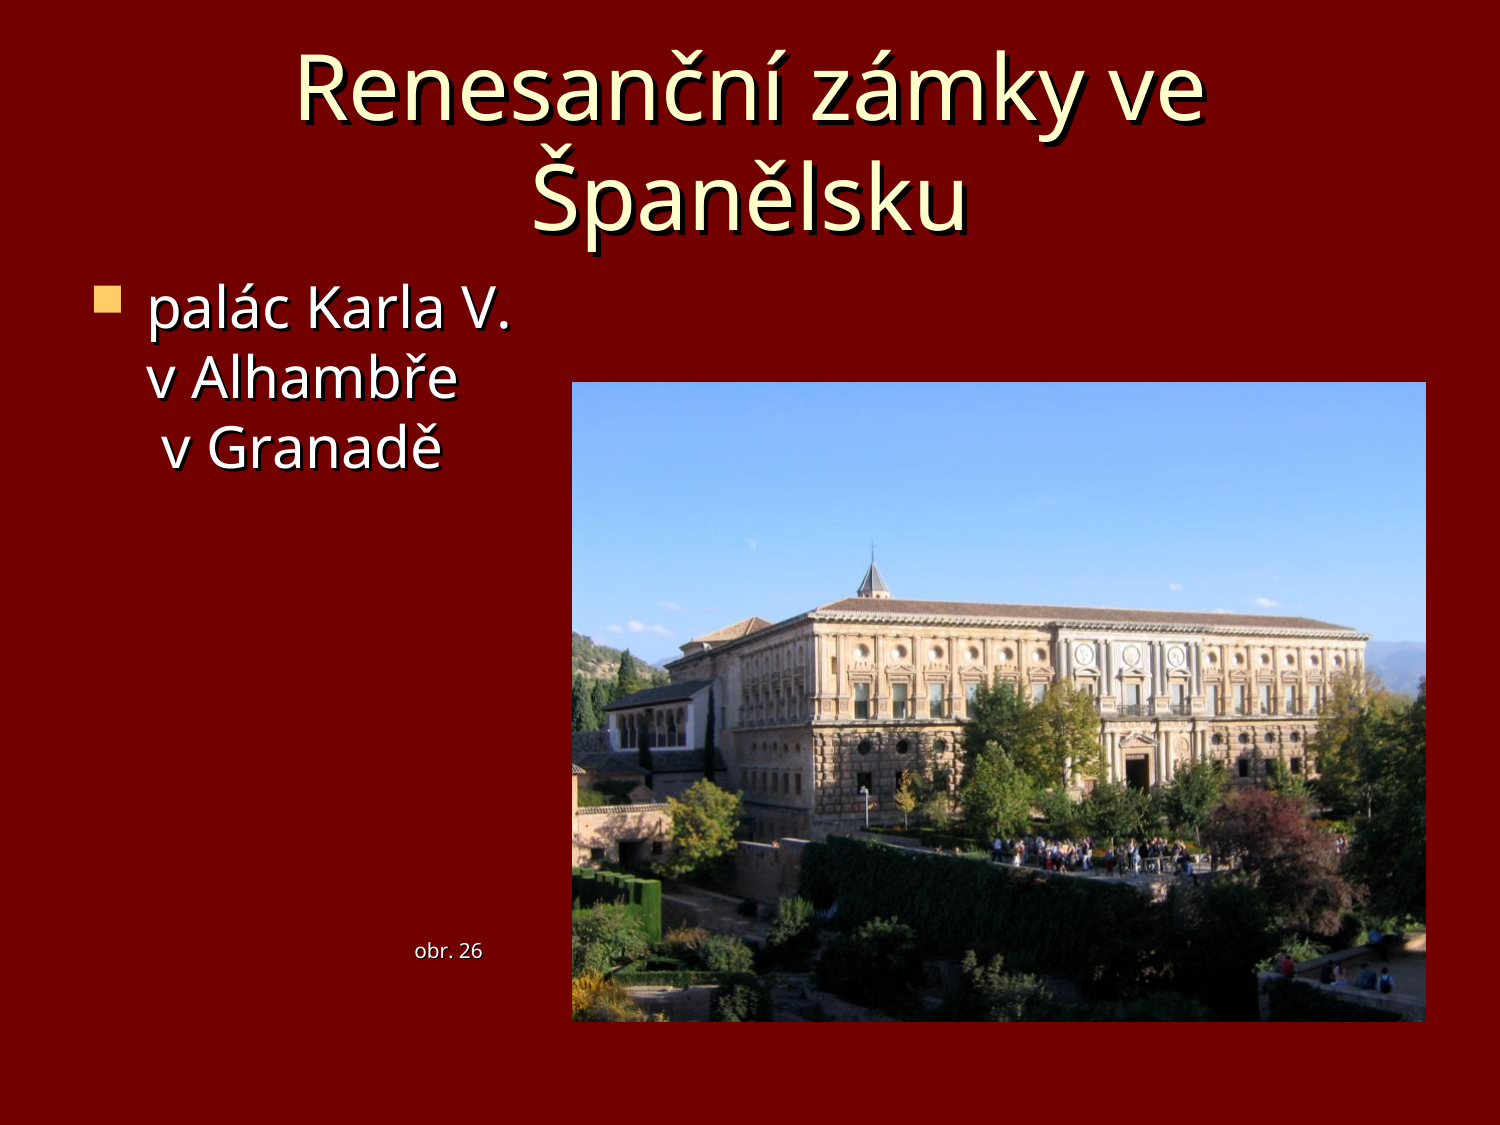

# Renesanční zámky ve Španělsku
palác Karla V.
v Alhambře v Granadě
 obr. 26